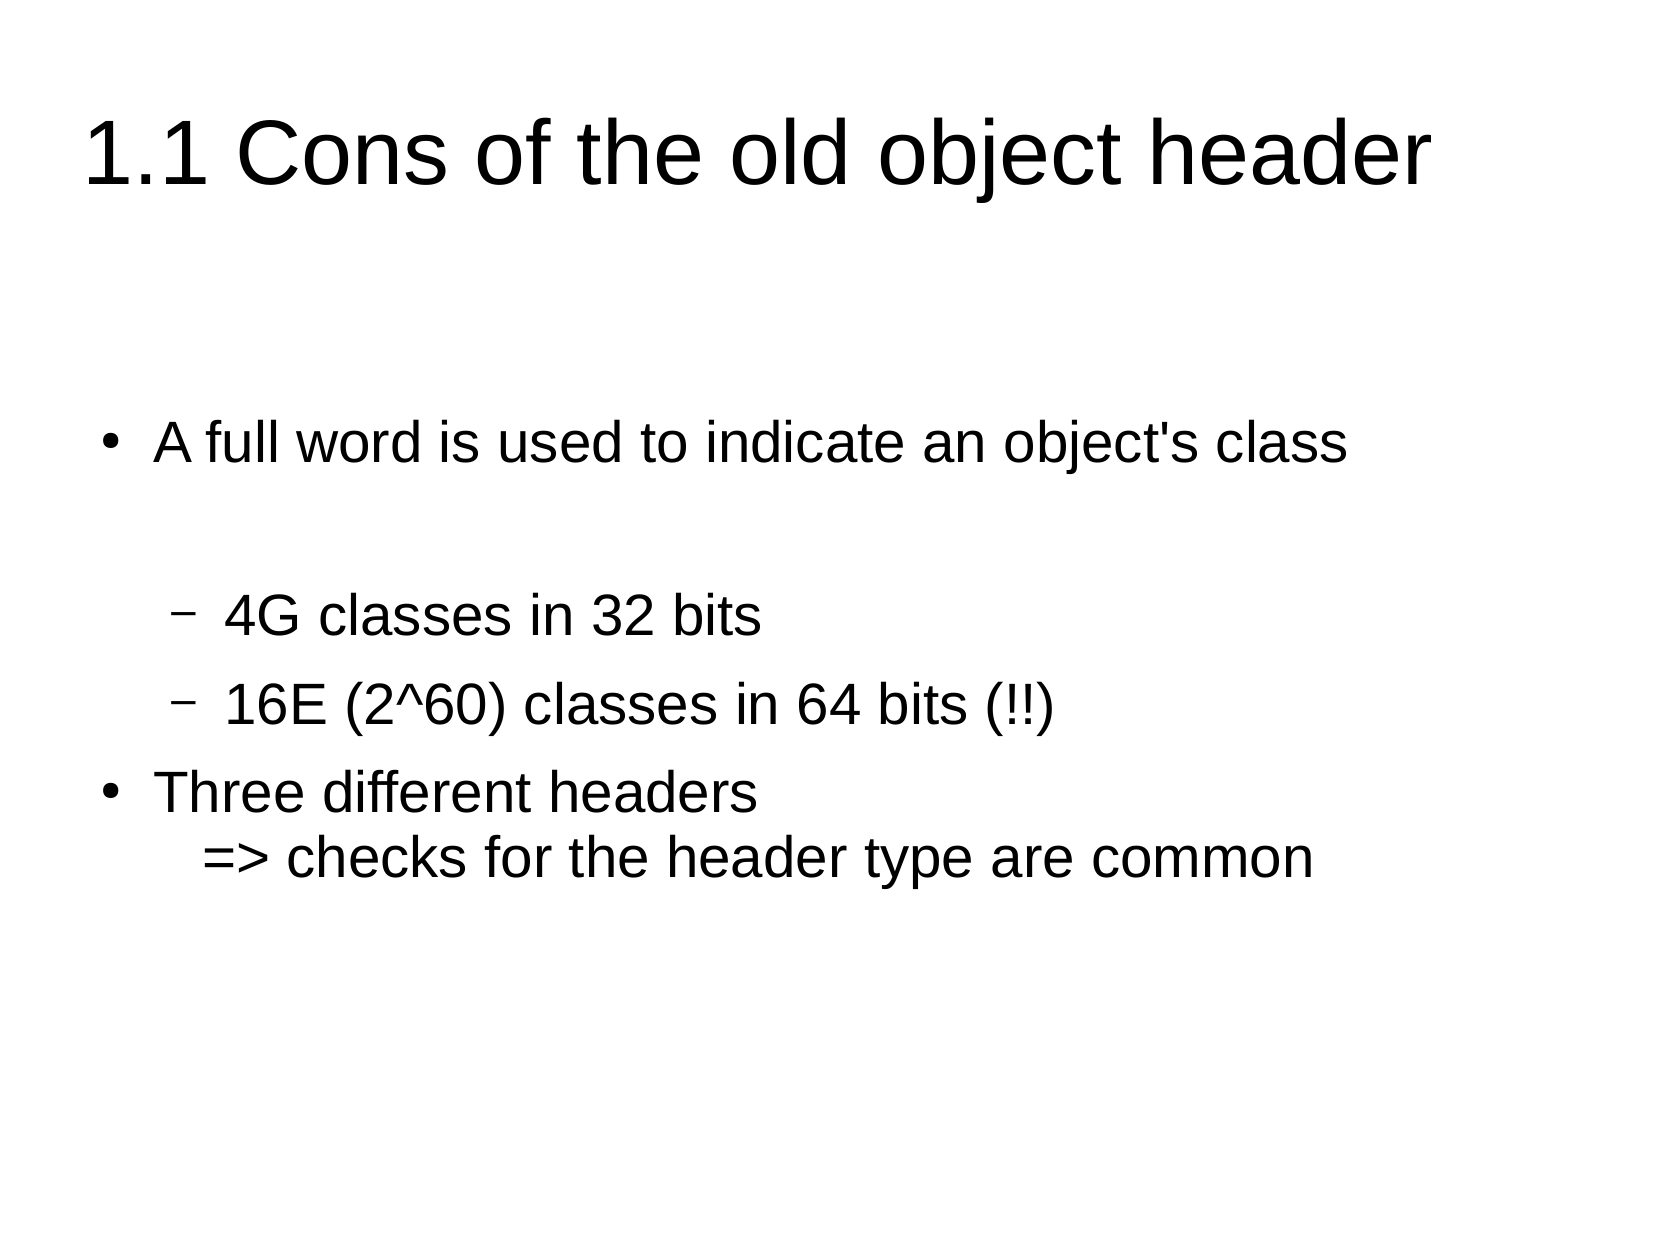

# 1.1 Cons of the old object header
A full word is used to indicate an object's class
4G classes in 32 bits
16E (2^60) classes in 64 bits (!!)
Three different headers
 => checks for the header type are common